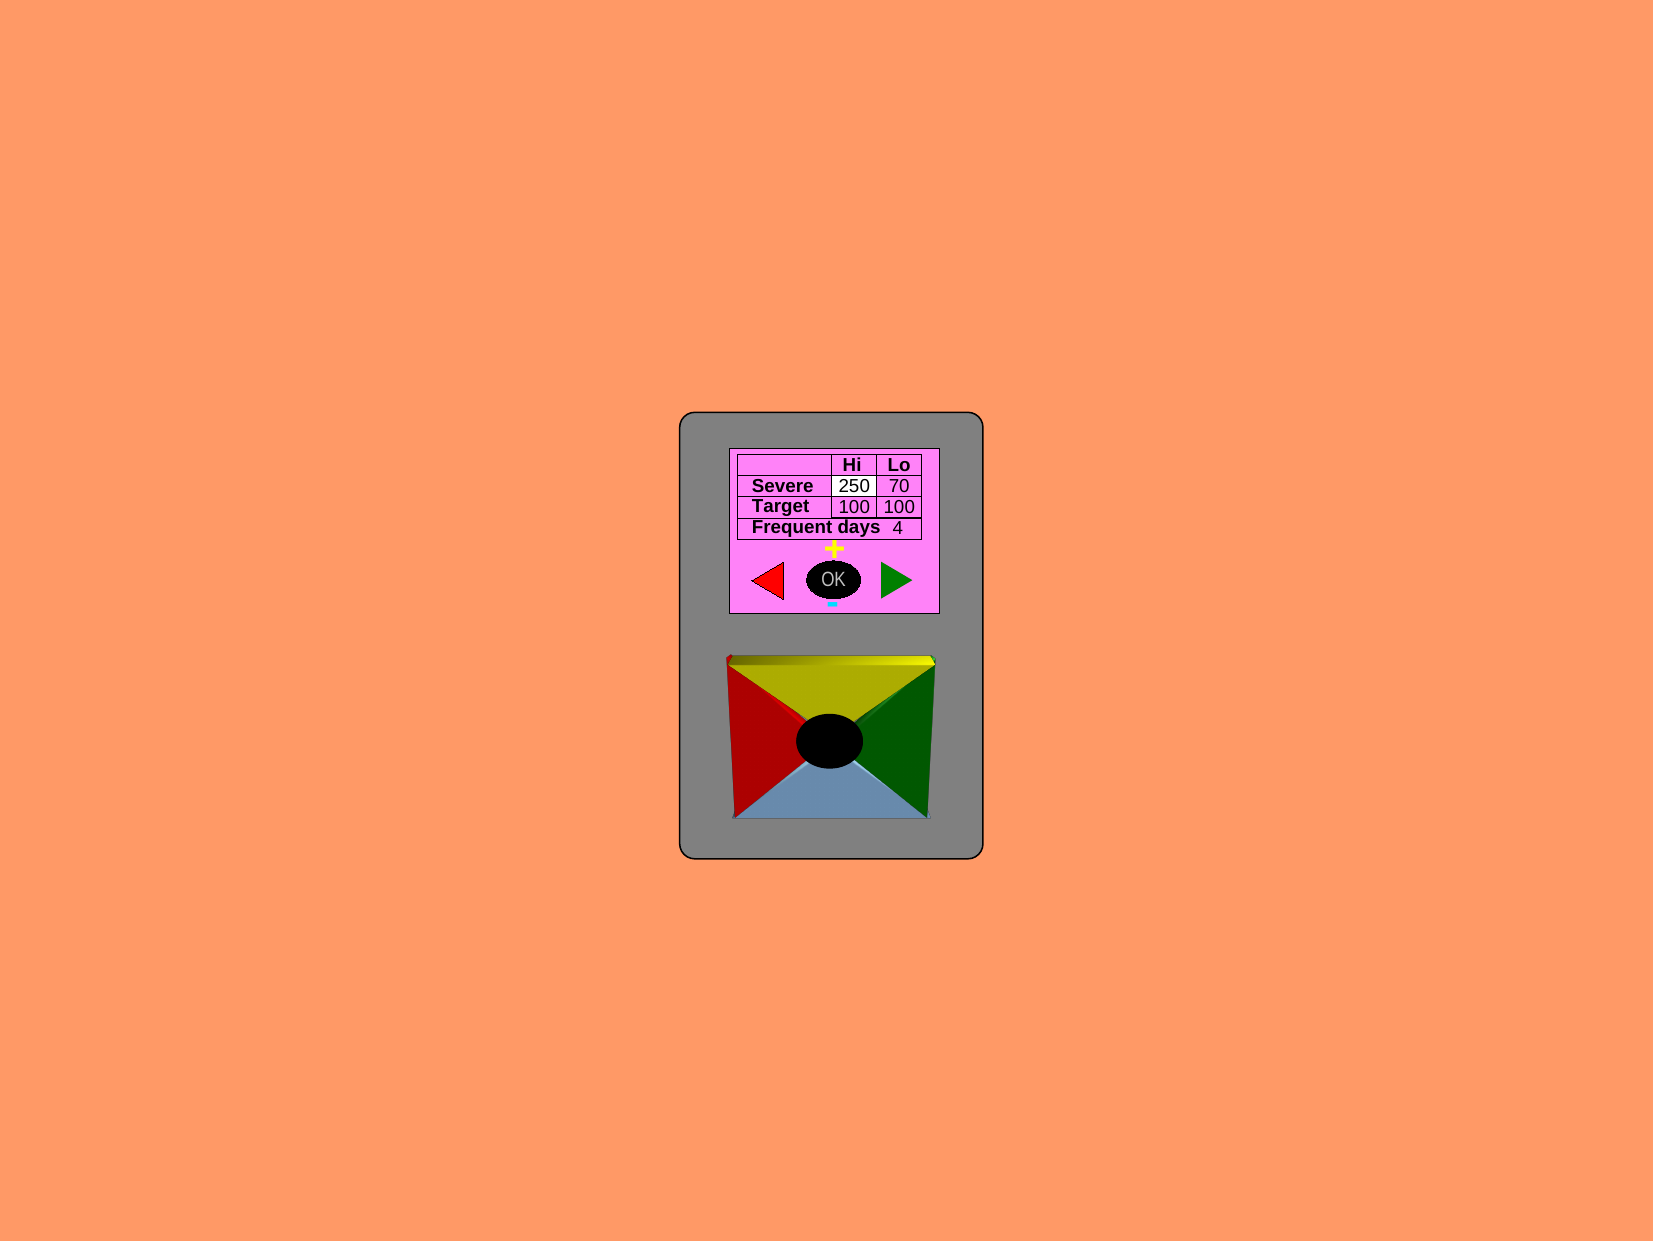

Hi Lo
Severe
Target
Frequent days
250
70
100
100
4
+
OK
-